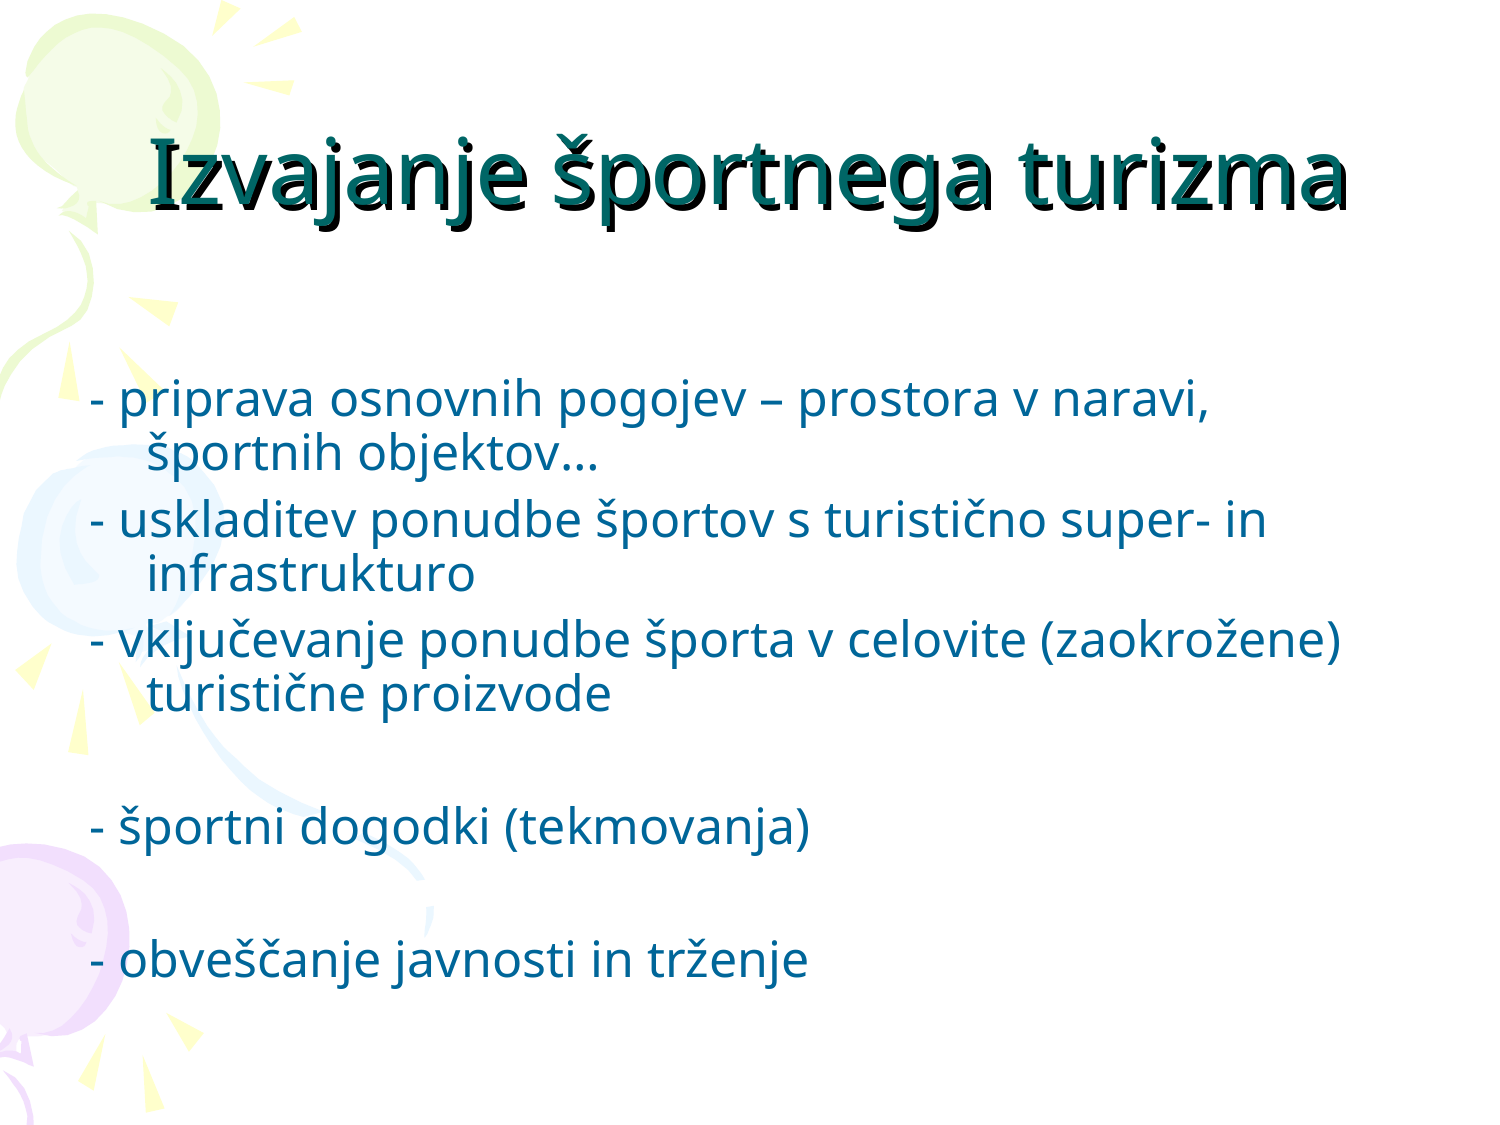

# Izvajanje športnega turizma
- priprava osnovnih pogojev – prostora v naravi, športnih objektov…
- uskladitev ponudbe športov s turistično super- in infrastrukturo
- vključevanje ponudbe športa v celovite (zaokrožene) turistične proizvode
- športni dogodki (tekmovanja)
- obveščanje javnosti in trženje